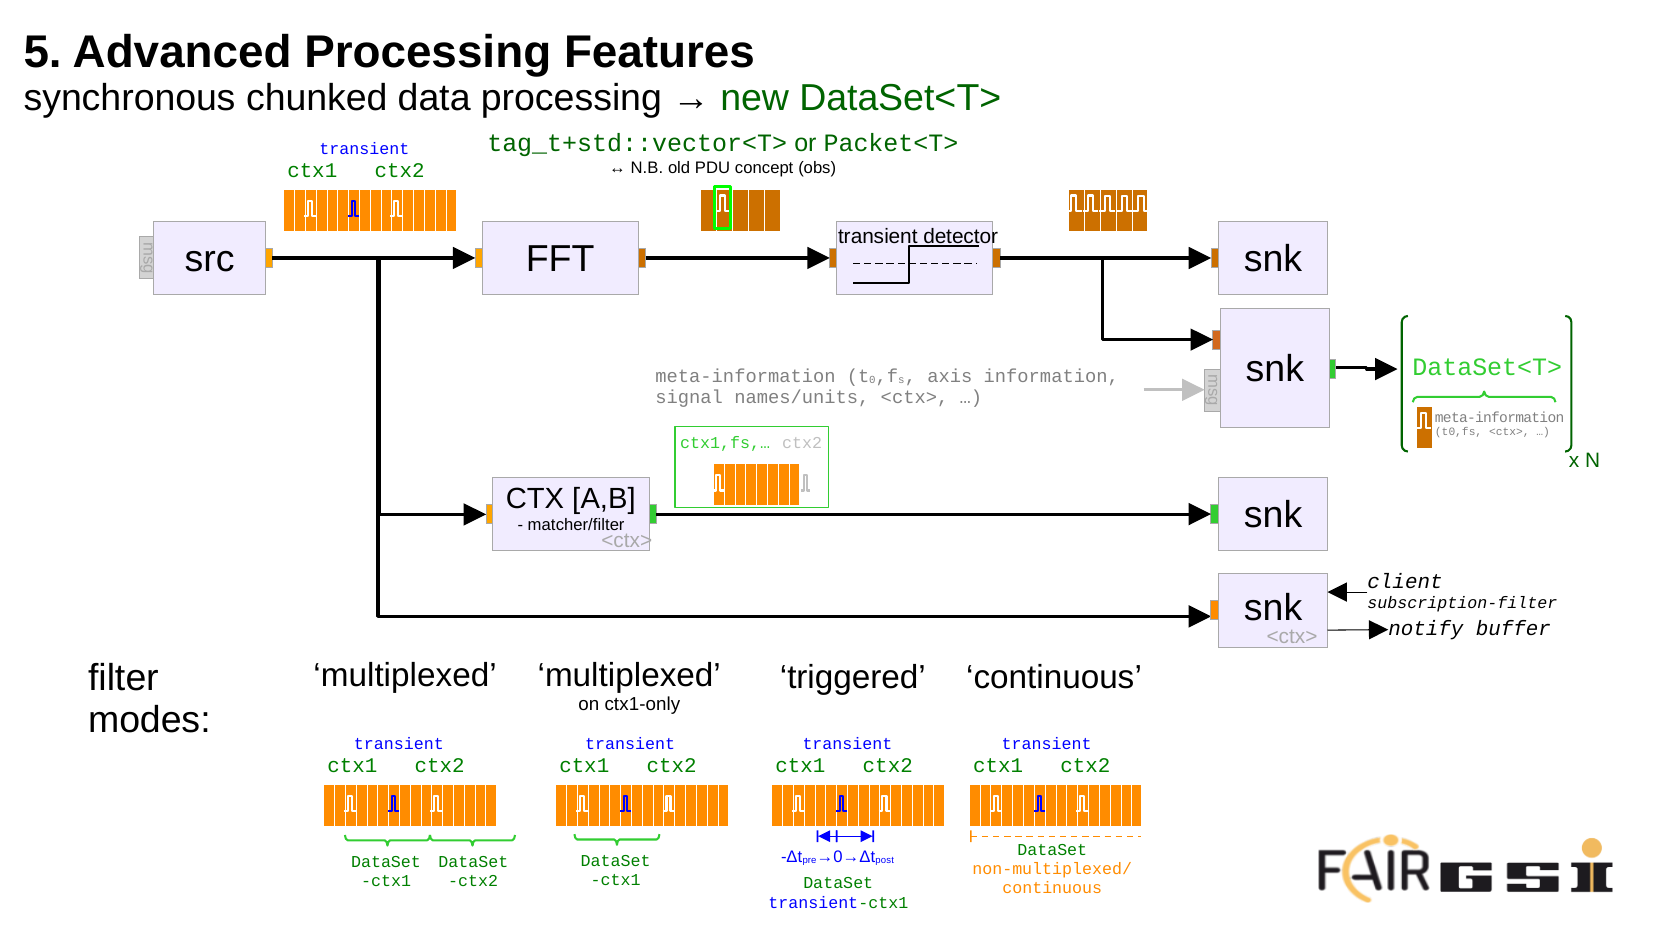

# 5. Advanced Processing Features synchronous chunked data processing → new DataSet<T>
tag_t+std::vector<T> or Packet<T>
↔ N.B. old PDU concept (obs)
transient
ctx1
ctx2
| | | | | | | | | | | | | | | | |
| --- | --- | --- | --- | --- | --- | --- | --- | --- | --- | --- | --- | --- | --- | --- | --- |
| | | | | |
| --- | --- | --- | --- | --- |
| | | | | |
| --- | --- | --- | --- | --- |
src
msg
FFT
transient detector
snk
snk
snk
msg
x N
DataSet<T>
meta-information (t0,fs, axis information, signal names/units, <ctx>, …)
| |
| --- |
meta-information
(t0,fs, <ctx>, …)
ctx1,fs,…
ctx2
| | | | | | | | |
| --- | --- | --- | --- | --- | --- | --- | --- |
CTX [A,B]
- matcher/filter
<ctx>
snk
snk
client
subscription-filter
snk
snk
<ctx>
notify buffer
filter modes:
‘multiplexed’
transient
ctx1
ctx2
| | | | | | | | | | | | | | | | |
| --- | --- | --- | --- | --- | --- | --- | --- | --- | --- | --- | --- | --- | --- | --- | --- |
DataSet
-ctx2
DataSet
-ctx1
‘multiplexed’
on ctx1-only
transient
ctx1
ctx2
| | | | | | | | | | | | | | | | |
| --- | --- | --- | --- | --- | --- | --- | --- | --- | --- | --- | --- | --- | --- | --- | --- |
DataSet
-ctx1
‘triggered’
transient
ctx1
ctx2
| | | | | | | | | | | | | | | | |
| --- | --- | --- | --- | --- | --- | --- | --- | --- | --- | --- | --- | --- | --- | --- | --- |
-Δtpre→0→Δtpost
DataSet
transient-ctx1
‘continuous’
transient
ctx1
ctx2
| | | | | | | | | | | | | | | | |
| --- | --- | --- | --- | --- | --- | --- | --- | --- | --- | --- | --- | --- | --- | --- | --- |
DataSet
non-multiplexed/
continuous